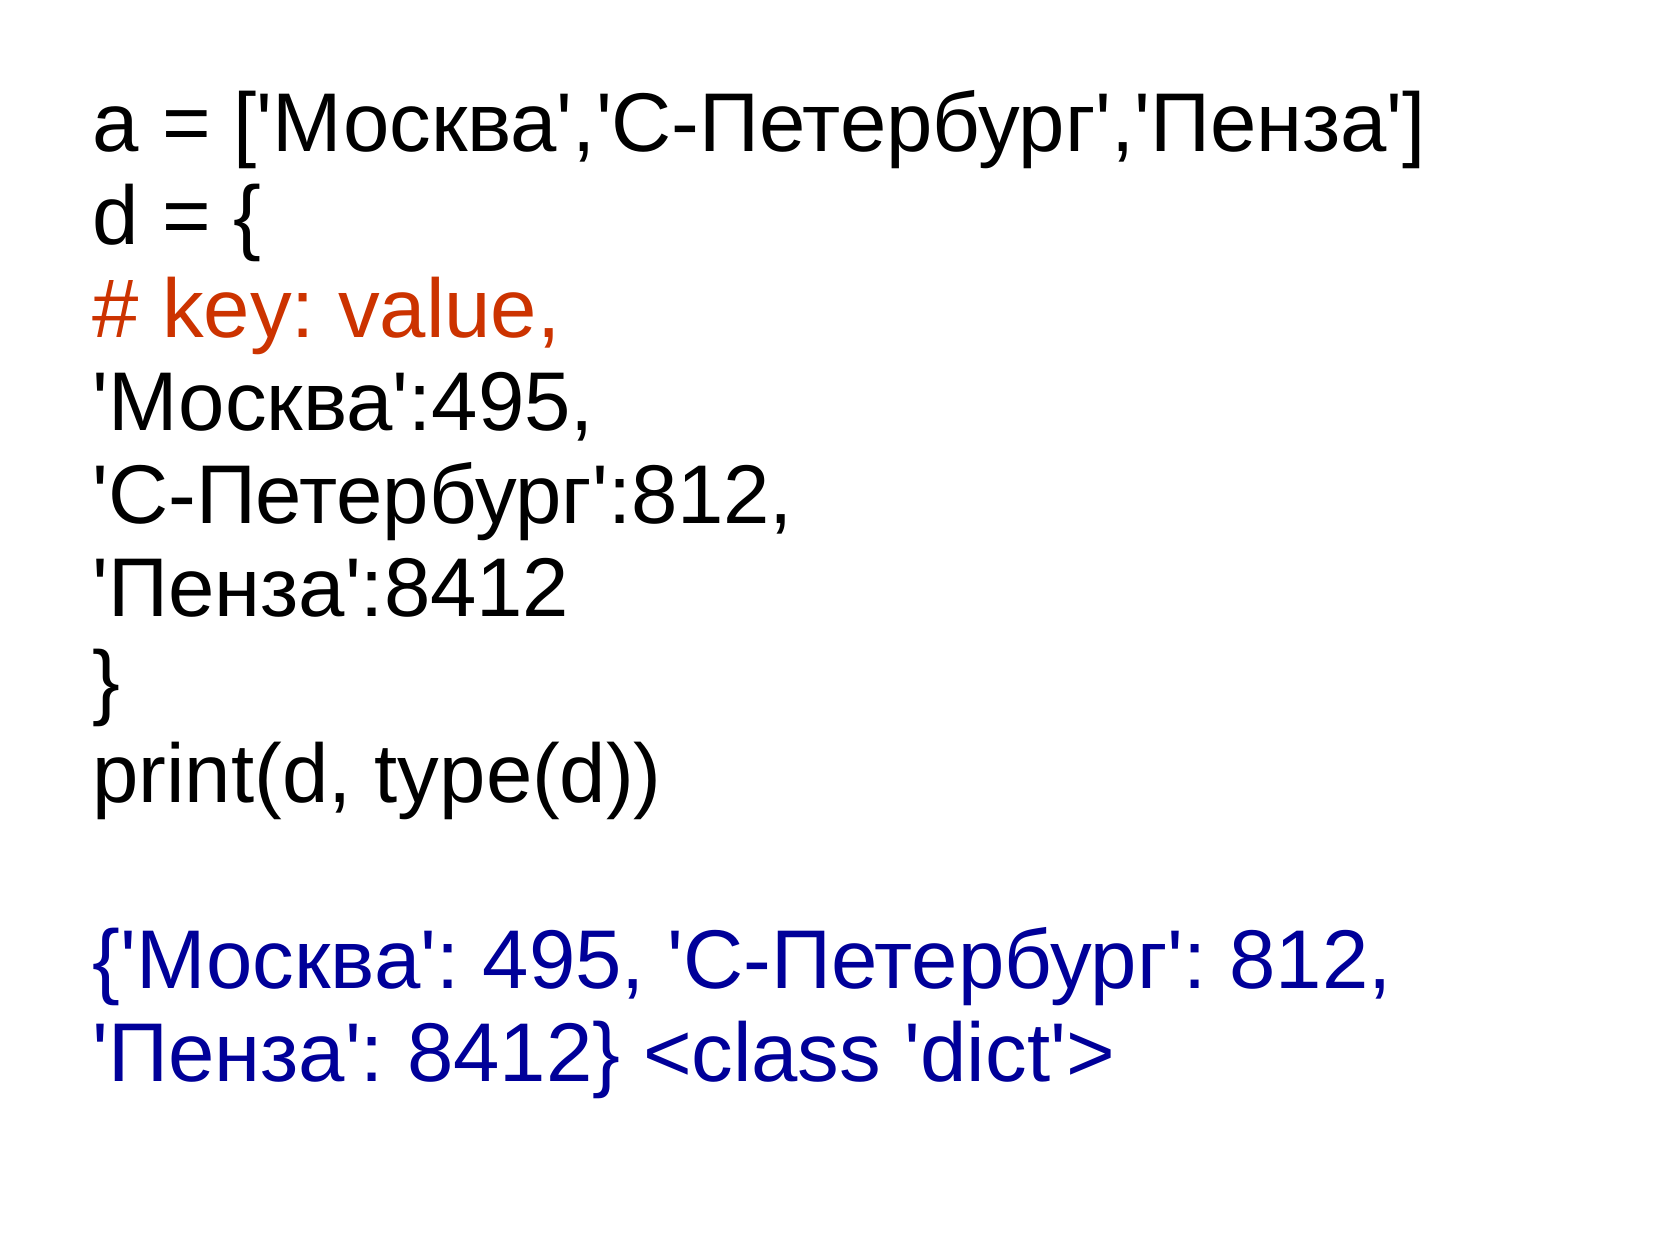

a = ['Москва','С-Петербург','Пенза']
d = {
# key: value,
'Москва':495,
'С-Петербург':812,
'Пенза':8412
}
print(d, type(d))
{'Москва': 495, 'С-Петербург': 812, 'Пенза': 8412} <class 'dict'>